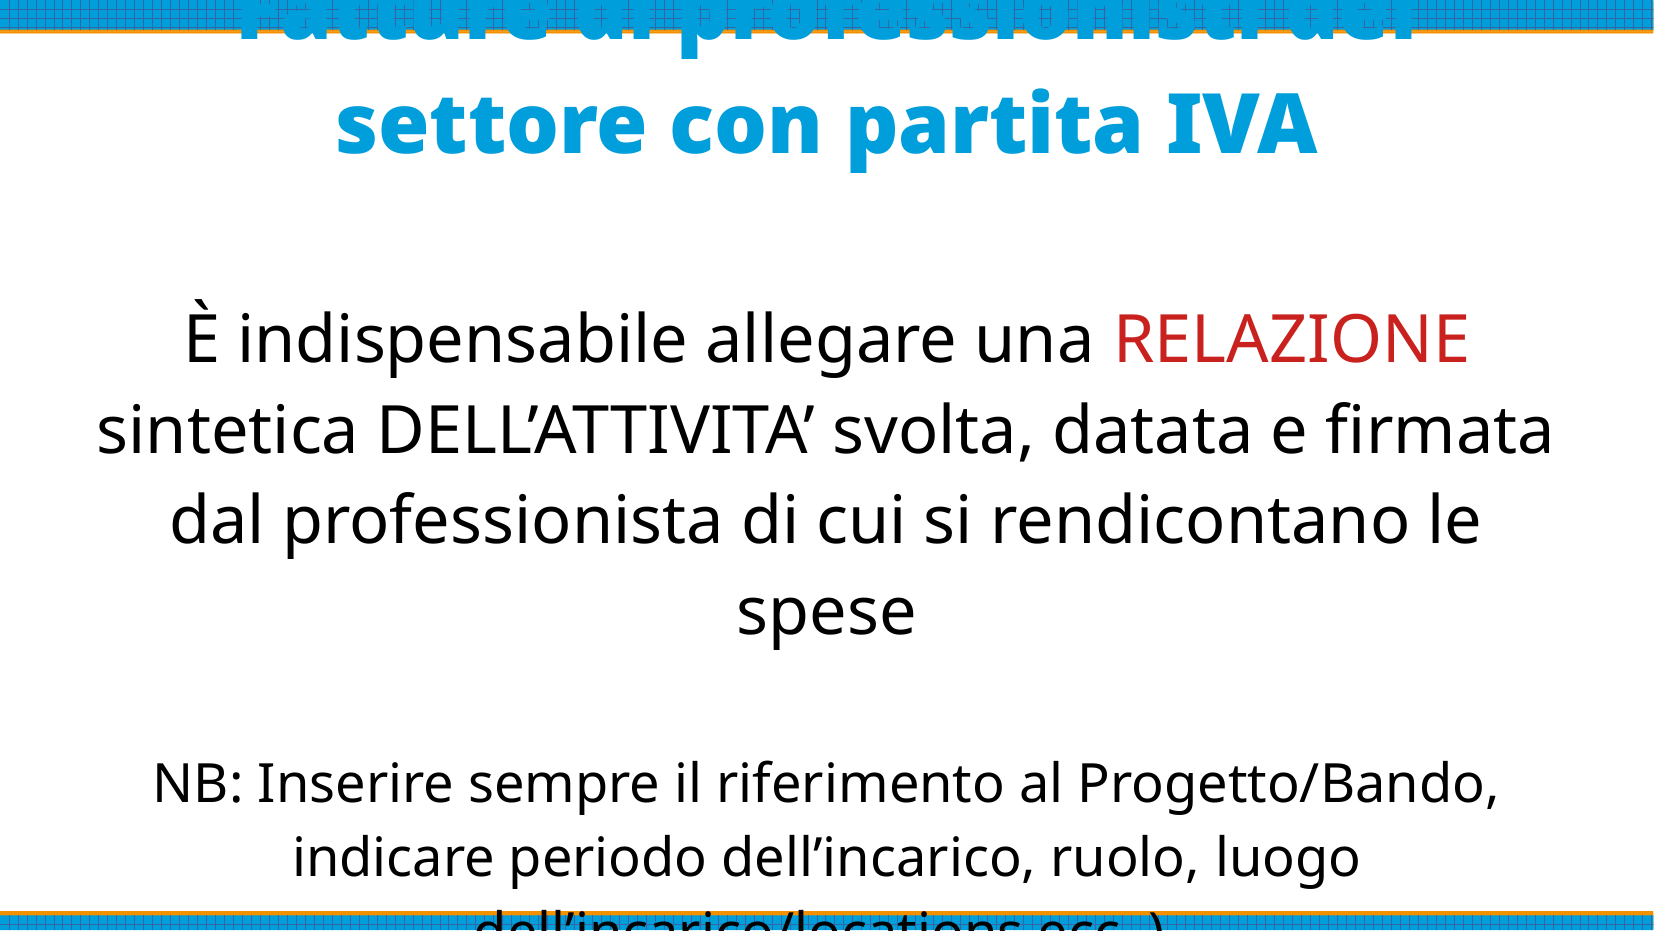

# Fatture di professionisti del settore con partita IVA
È indispensabile allegare una RELAZIONE sintetica DELL’ATTIVITA’ svolta, datata e firmata dal professionista di cui si rendicontano le spese
NB: Inserire sempre il riferimento al Progetto/Bando, indicare periodo dell’incarico, ruolo, luogo dell’incarico/locations ecc..)